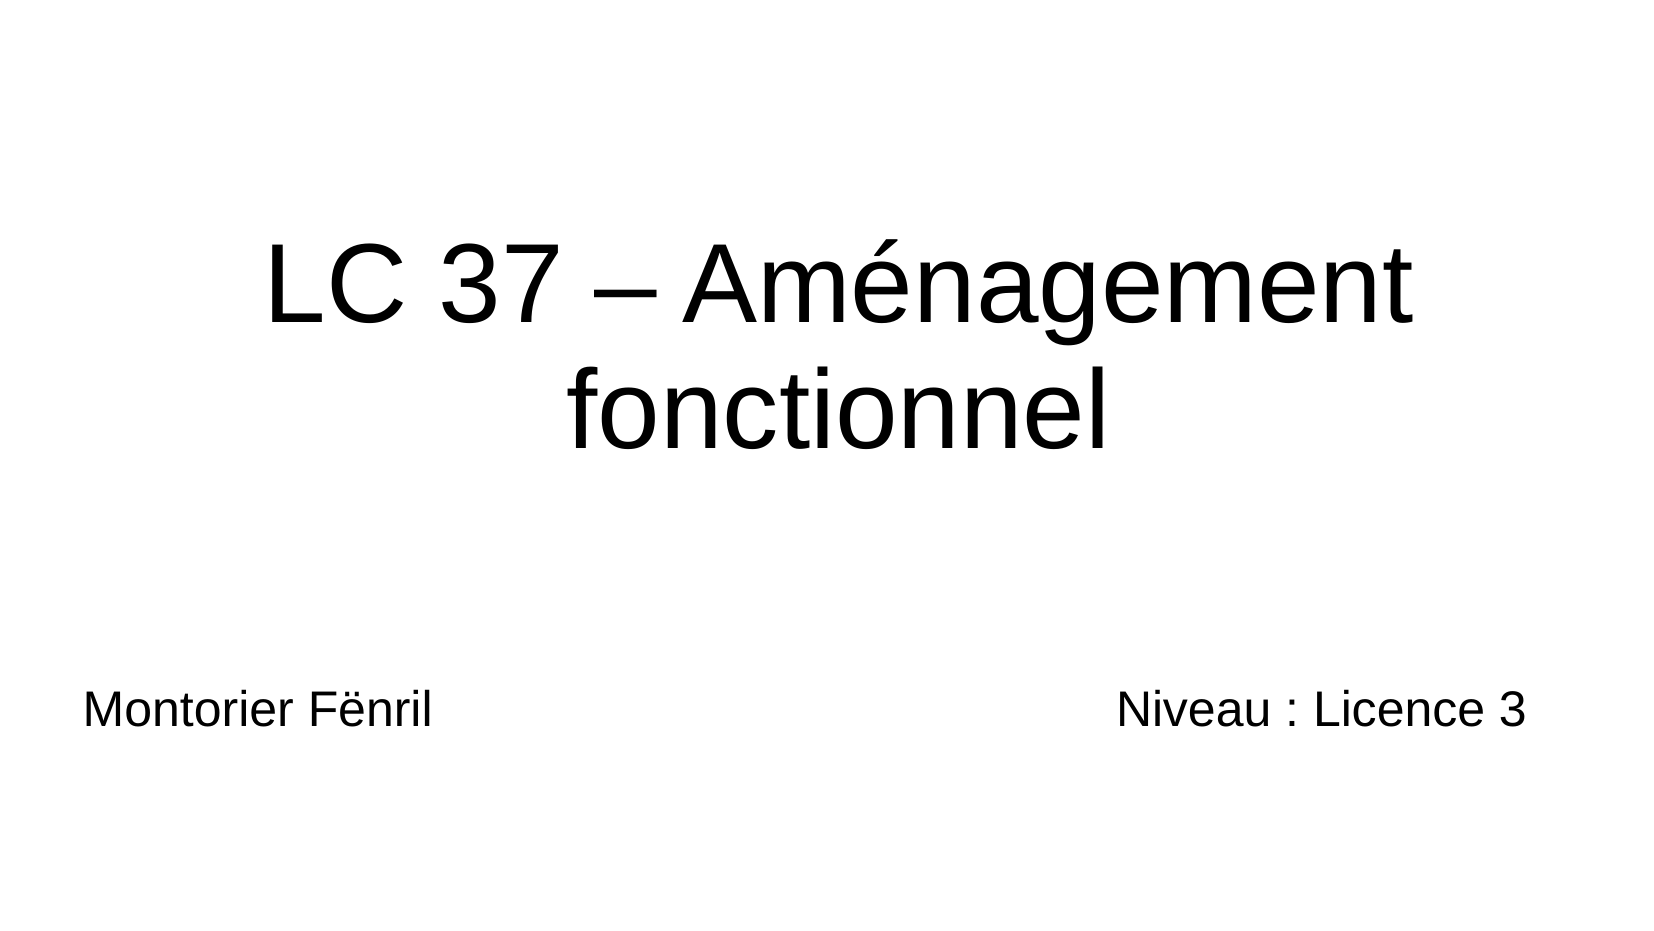

# LC 37 – Aménagement fonctionnel
Montorier Fënril										Niveau : Licence 3